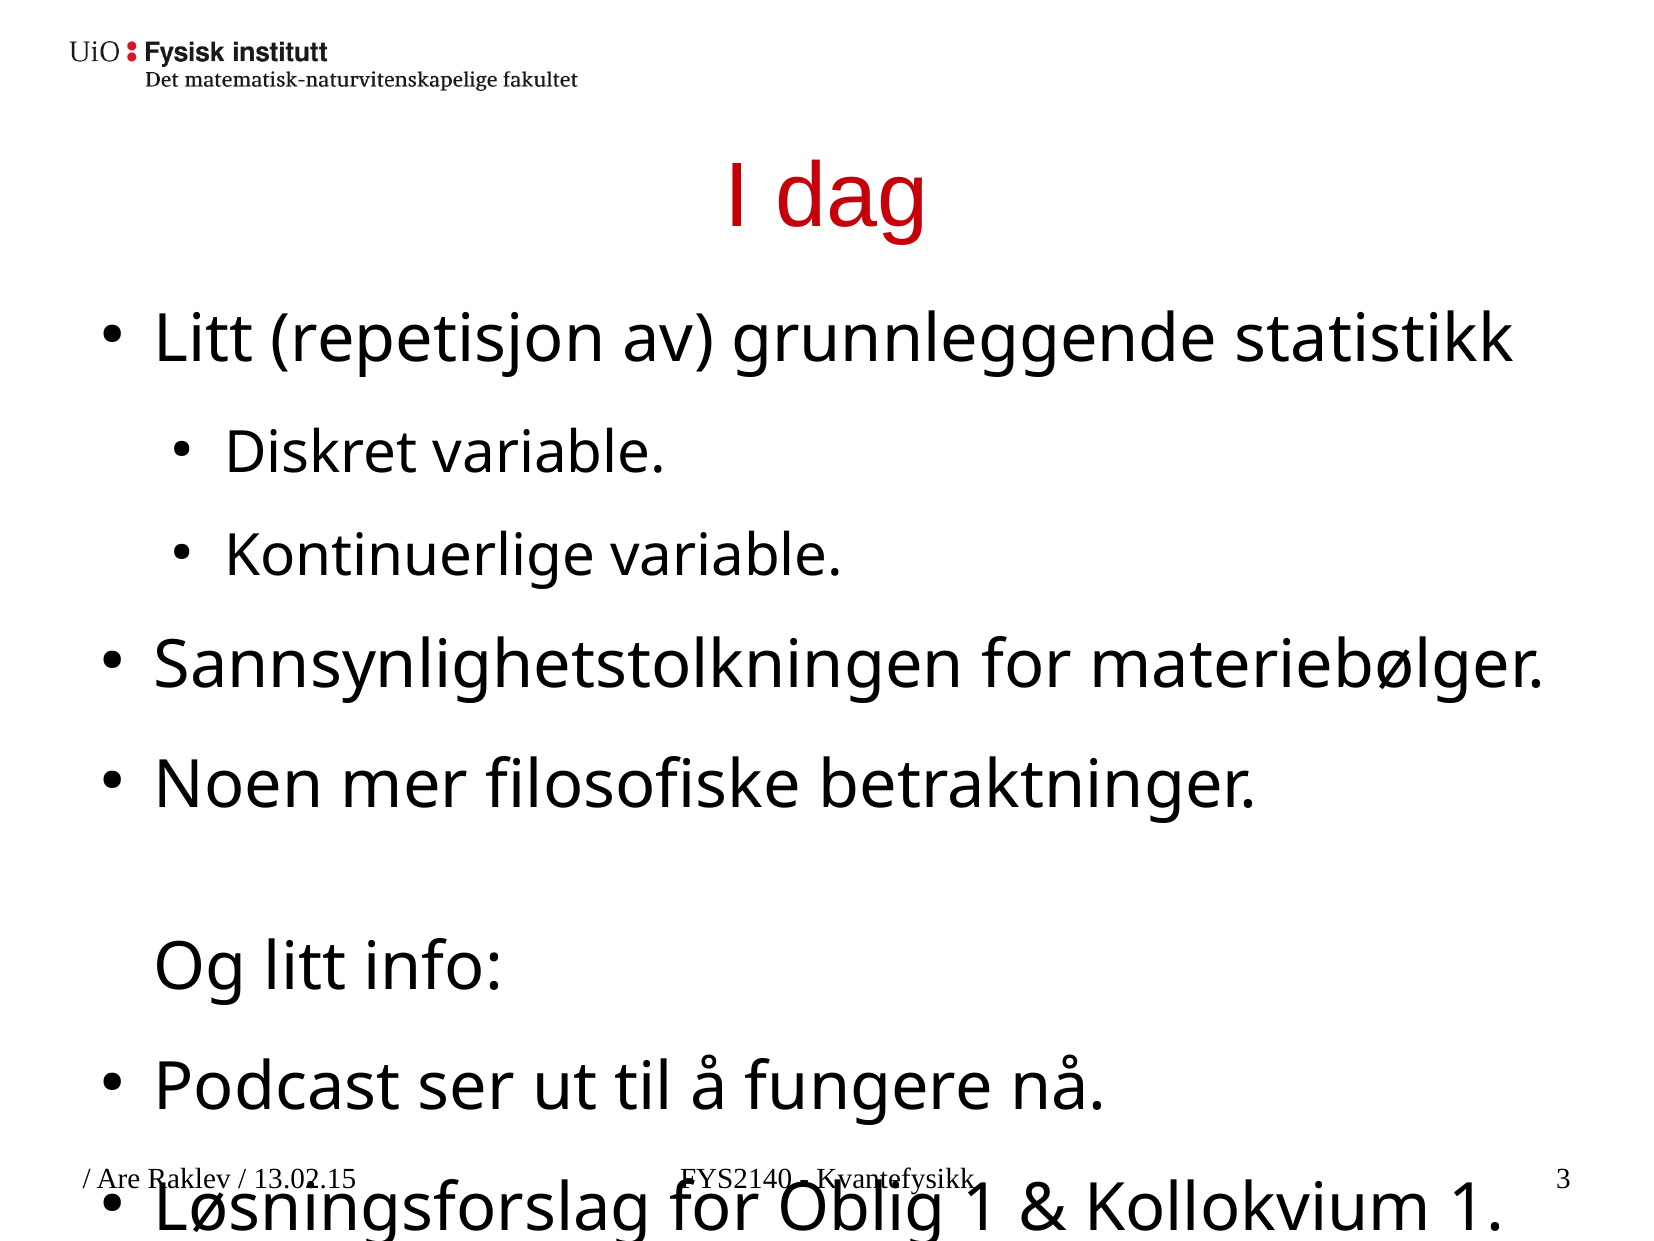

# I dag
Litt (repetisjon av) grunnleggende statistikk
Diskret variable.
Kontinuerlige variable.
Sannsynlighetstolkningen for materiebølger.
Noen mer filosofiske betraktninger.
Og litt info:
Podcast ser ut til å fungere nå.
Løsningsforslag for Oblig 1 & Kollokvium 1.
/ Are Raklev / 13.02.15
FYS2140 - Kvantefysikk
3